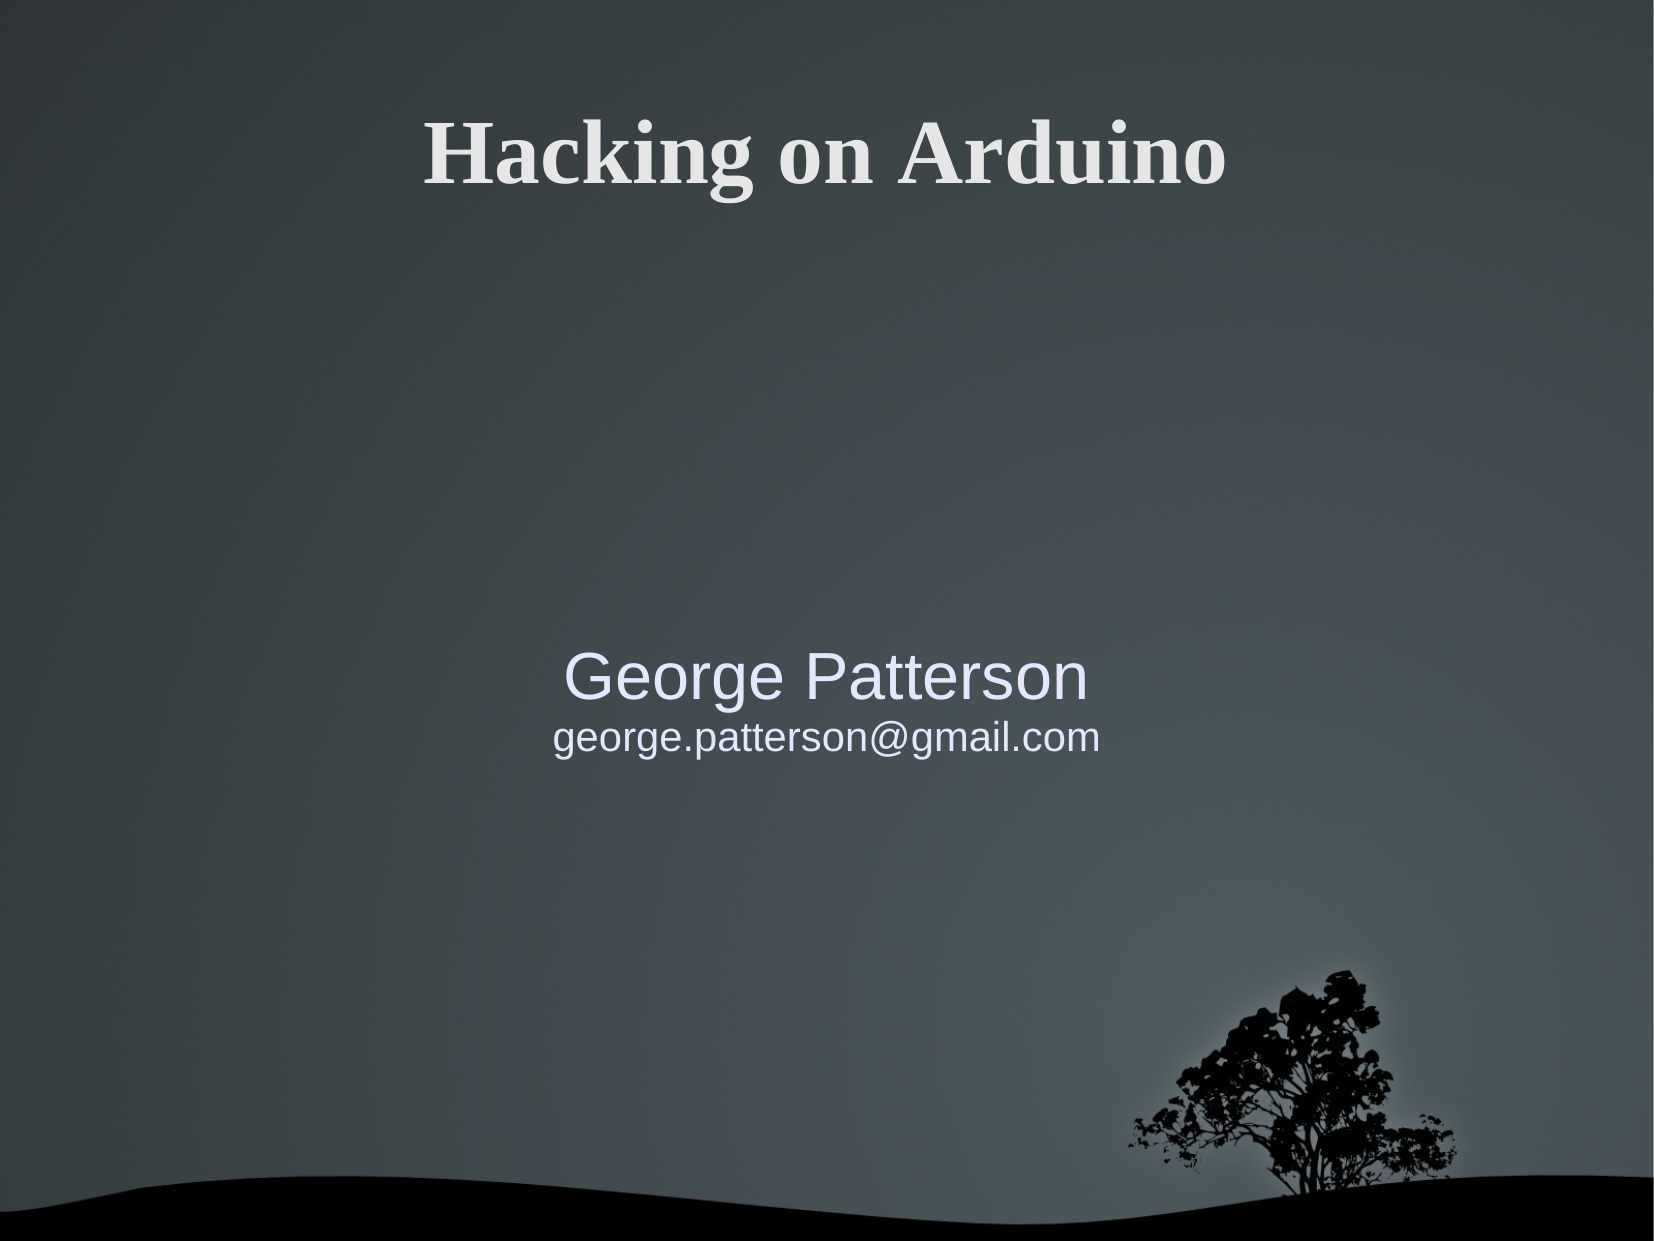

# Hacking on Arduino
George Patterson
george.patterson@gmail.com